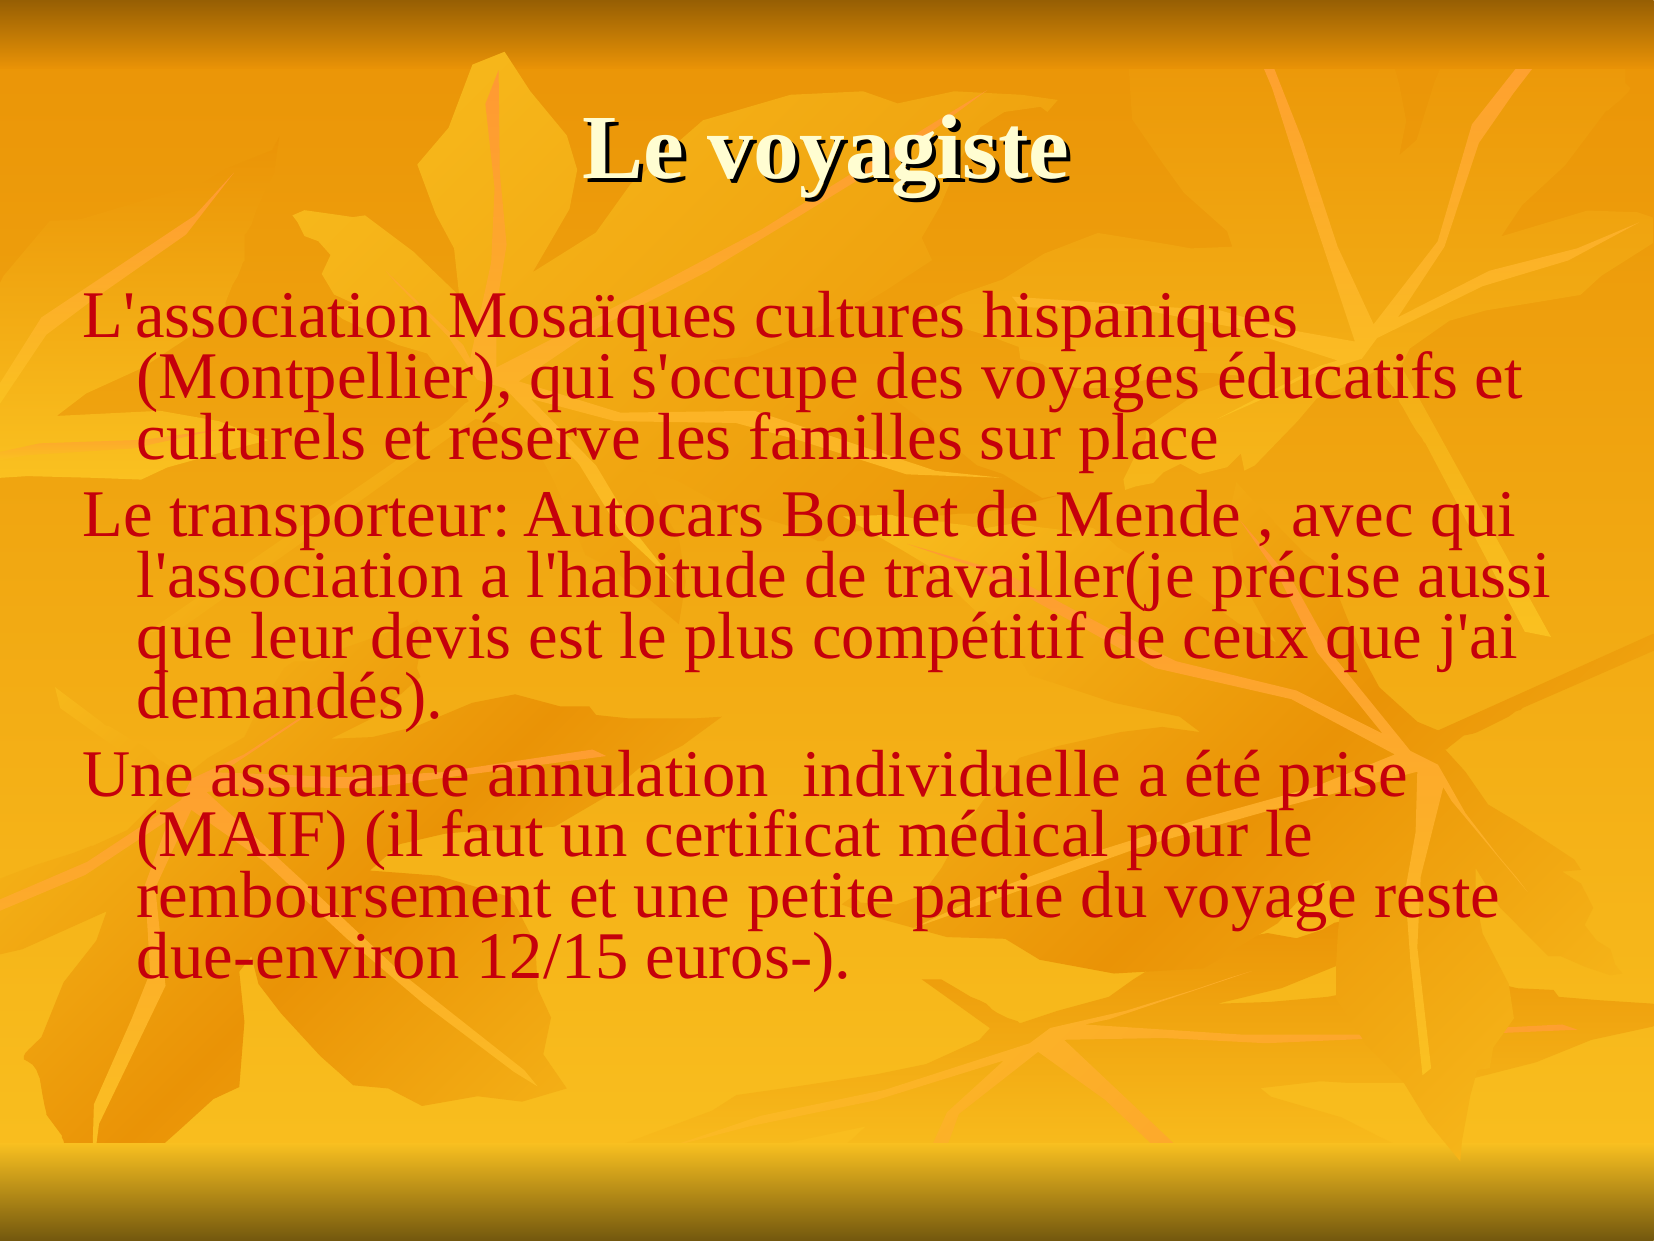

# Le voyagiste
L'association Mosaïques cultures hispaniques (Montpellier), qui s'occupe des voyages éducatifs et culturels et réserve les familles sur place
Le transporteur: Autocars Boulet de Mende , avec qui l'association a l'habitude de travailler(je précise aussi que leur devis est le plus compétitif de ceux que j'ai demandés).
Une assurance annulation individuelle a été prise (MAIF) (il faut un certificat médical pour le remboursement et une petite partie du voyage reste due-environ 12/15 euros-).